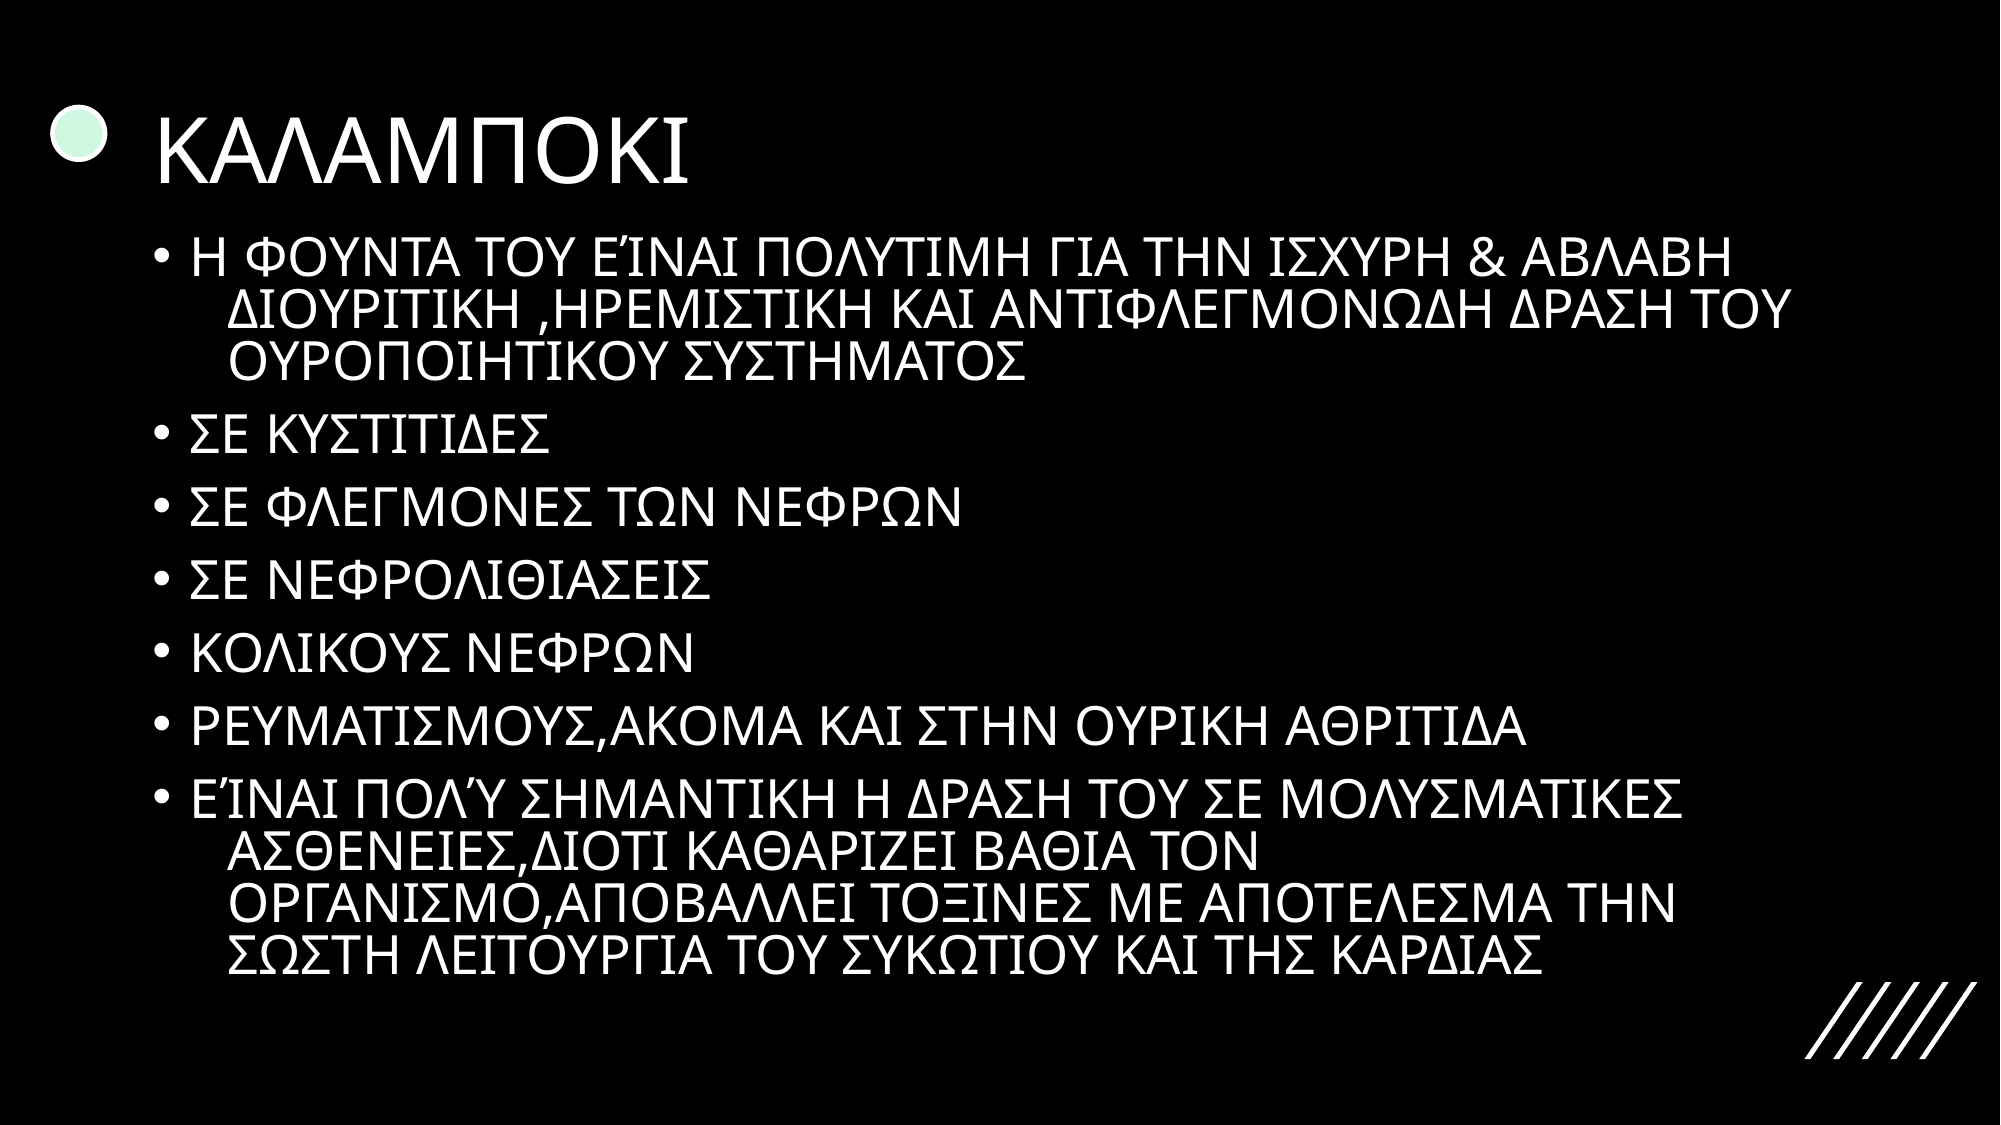

# ΚΑΛΑΜΠΟΚΙ
Η ΦΟΥΝΤΑ ΤΟΥ ΕΊΝΑΙ ΠΟΛΥΤΙΜΗ ΓΙΑ ΤΗΝ ΙΣΧΥΡΗ & ΑΒΛΑΒΗ ΔΙΟΥΡΙΤΙΚΗ ,ΗΡΕΜΙΣΤΙΚΗ ΚΑΙ ΑΝΤΙΦΛΕΓΜΟΝΩΔΗ ΔΡΑΣΗ ΤΟΥ ΟΥΡΟΠΟΙΗΤΙΚΟΥ ΣΥΣΤΗΜΑΤΟΣ
ΣΕ ΚΥΣΤΙΤΙΔΕΣ
ΣΕ ΦΛΕΓΜΟΝΕΣ ΤΩΝ ΝΕΦΡΩΝ
ΣΕ ΝΕΦΡΟΛΙΘΙΑΣΕΙΣ
ΚΟΛΙΚΟΥΣ ΝΕΦΡΩΝ
ΡΕΥΜΑΤΙΣΜΟΥΣ,ΑΚΟΜΑ ΚΑΙ ΣΤΗΝ ΟΥΡΙΚΗ ΑΘΡΙΤΙΔΑ
ΕΊΝΑΙ ΠΟΛΎ ΣΗΜΑΝΤΙΚΗ Η ΔΡΑΣΗ ΤΟΥ ΣΕ ΜΟΛΥΣΜΑΤΙΚΕΣ ΑΣΘΕΝΕΙΕΣ,ΔΙΟΤΙ ΚΑΘΑΡΙΖΕΙ ΒΑΘΙΑ ΤΟΝ ΟΡΓΑΝΙΣΜΟ,ΑΠΟΒΑΛΛΕΙ ΤΟΞΙΝΕΣ ΜΕ ΑΠΟΤΕΛΕΣΜΑ ΤΗΝ ΣΩΣΤΗ ΛΕΙΤΟΥΡΓΙΑ ΤΟΥ ΣΥΚΩΤΙΟΥ ΚΑΙ ΤΗΣ ΚΑΡΔΙΑΣ